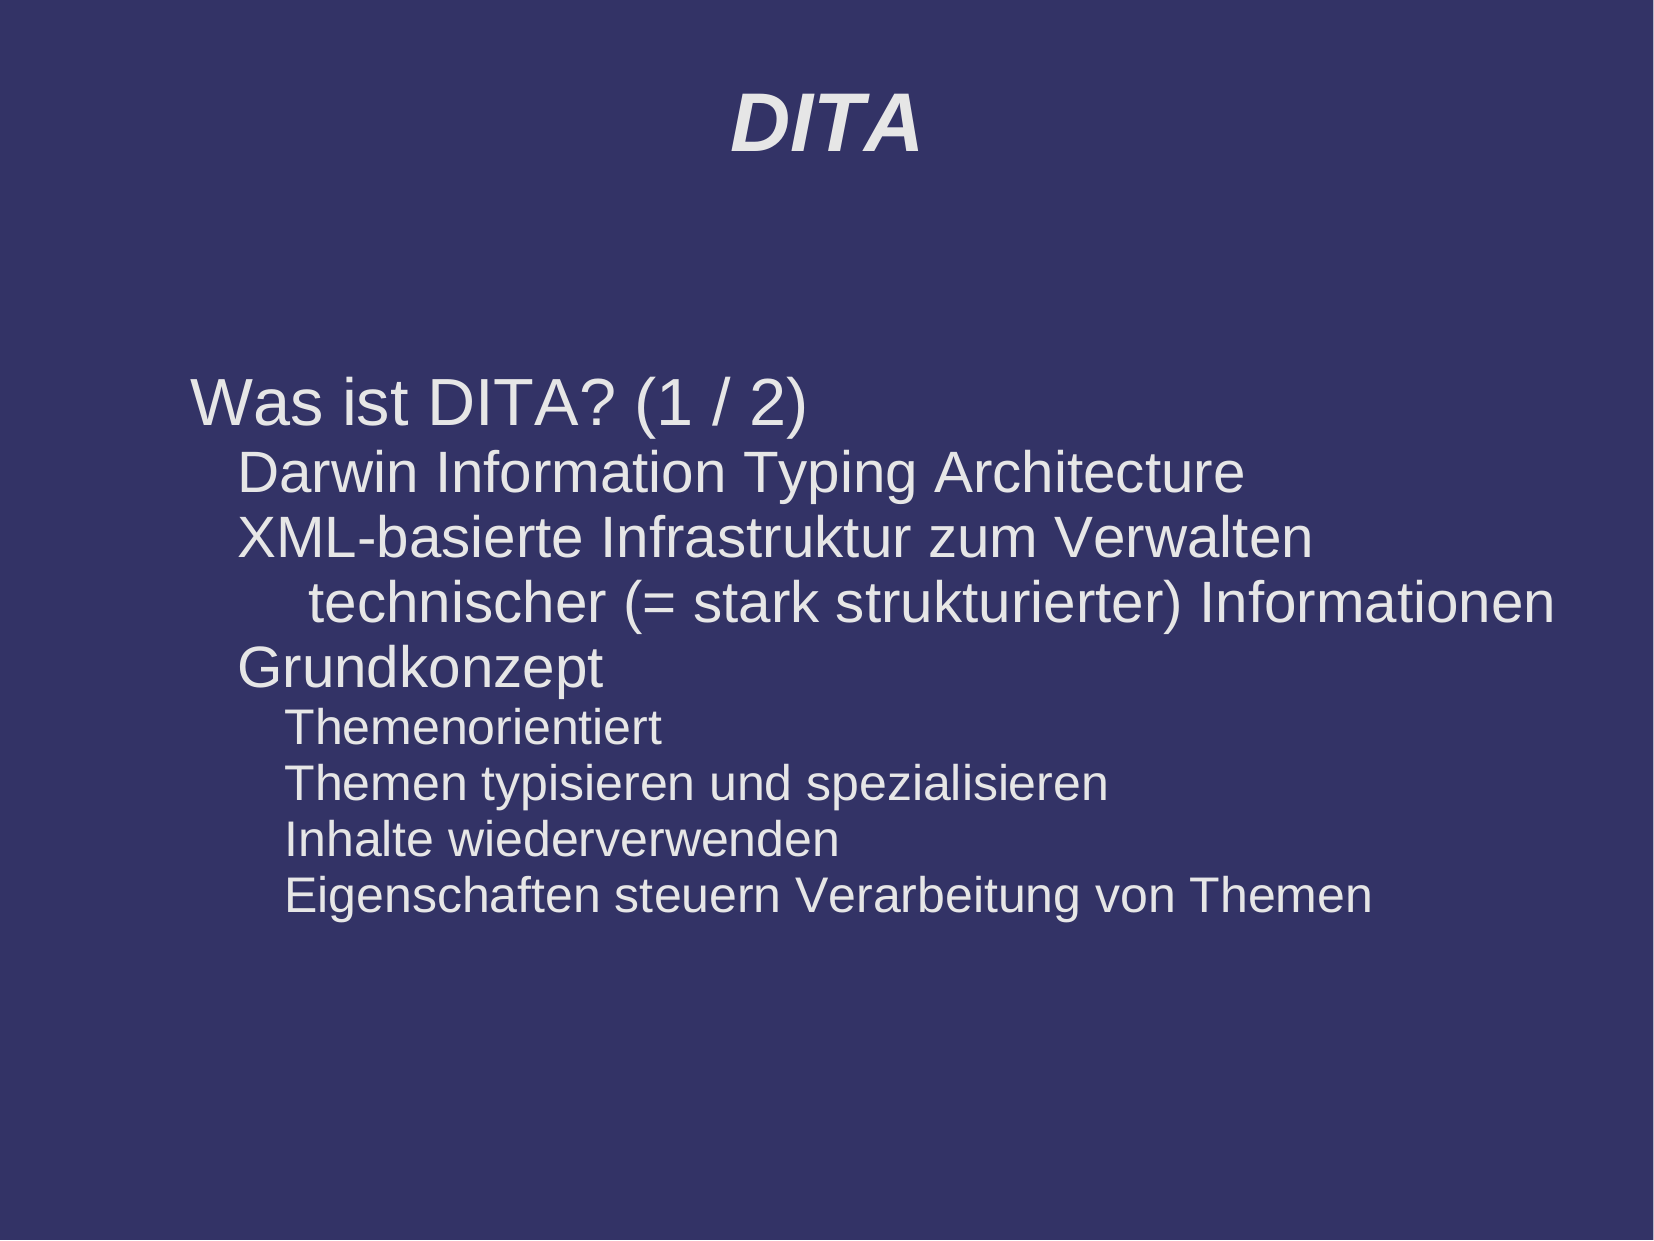

# DITA
Was ist DITA? (1 / 2)
Darwin Information Typing Architecture
XML-basierte Infrastruktur zum Verwalten technischer (= stark strukturierter) Informationen
Grundkonzept
Themenorientiert
Themen typisieren und spezialisieren
Inhalte wiederverwenden
Eigenschaften steuern Verarbeitung von Themen